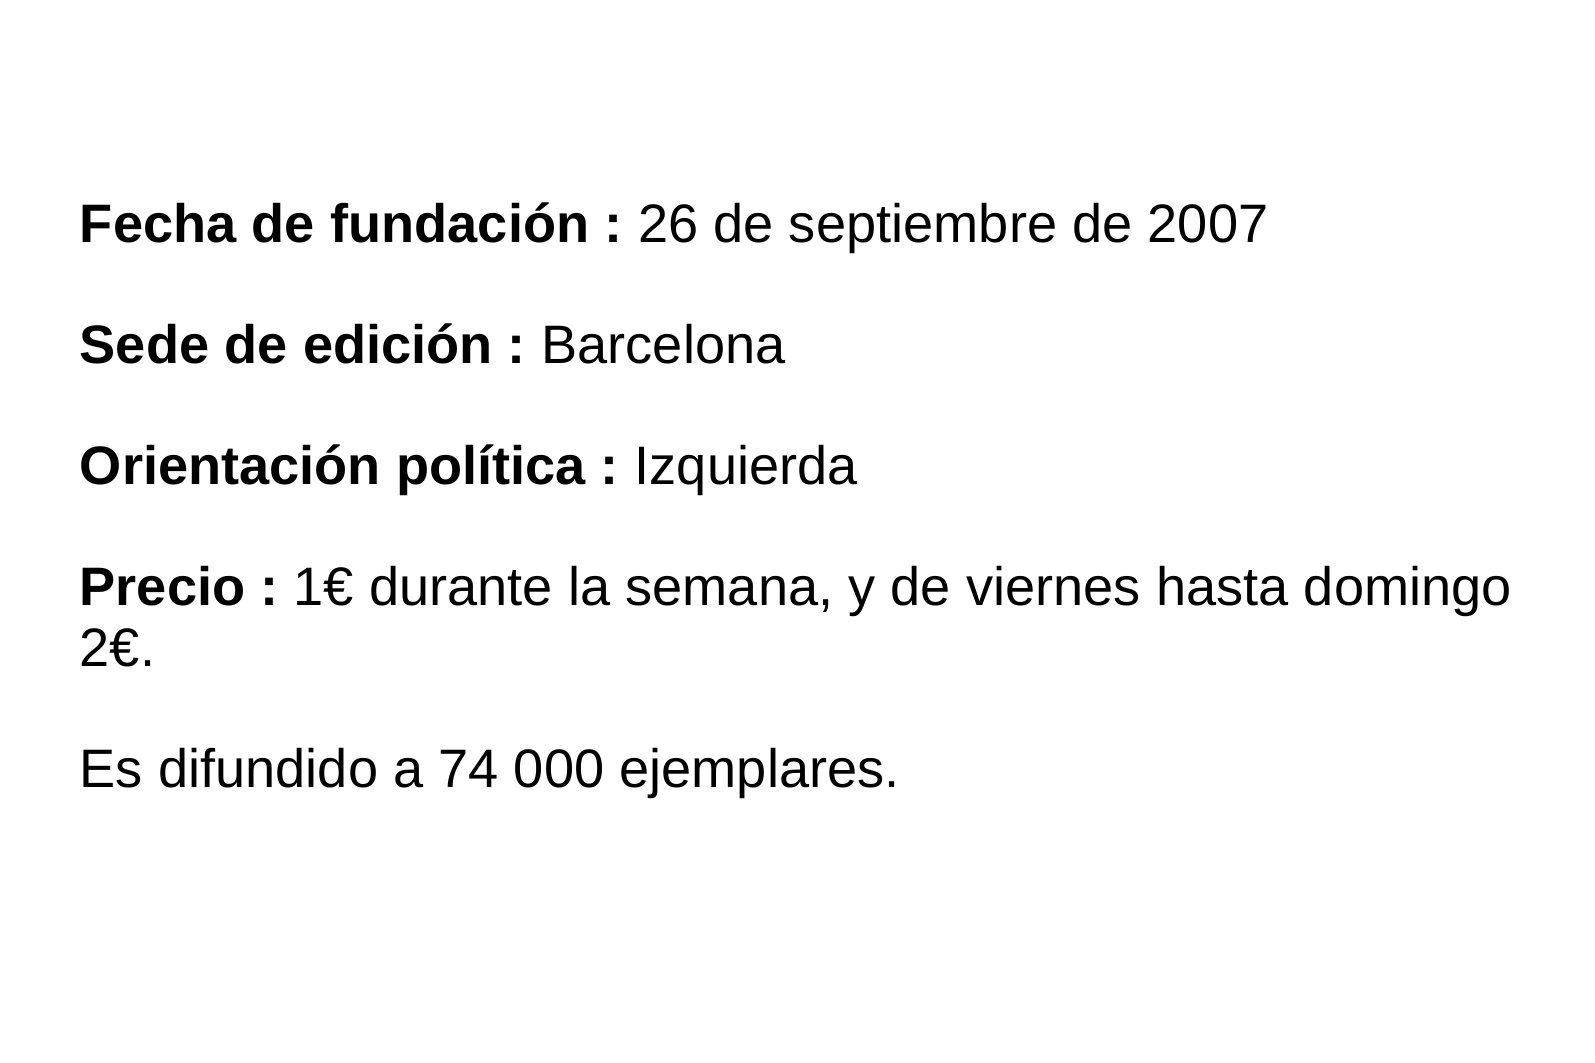

# Fecha de fundación : 26 de septiembre de 2007
Sede de edición : Barcelona
Orientación política : Izquierda
Precio : 1€ durante la semana, y de viernes hasta domingo 2€.
Es difundido a 74 000 ejemplares.